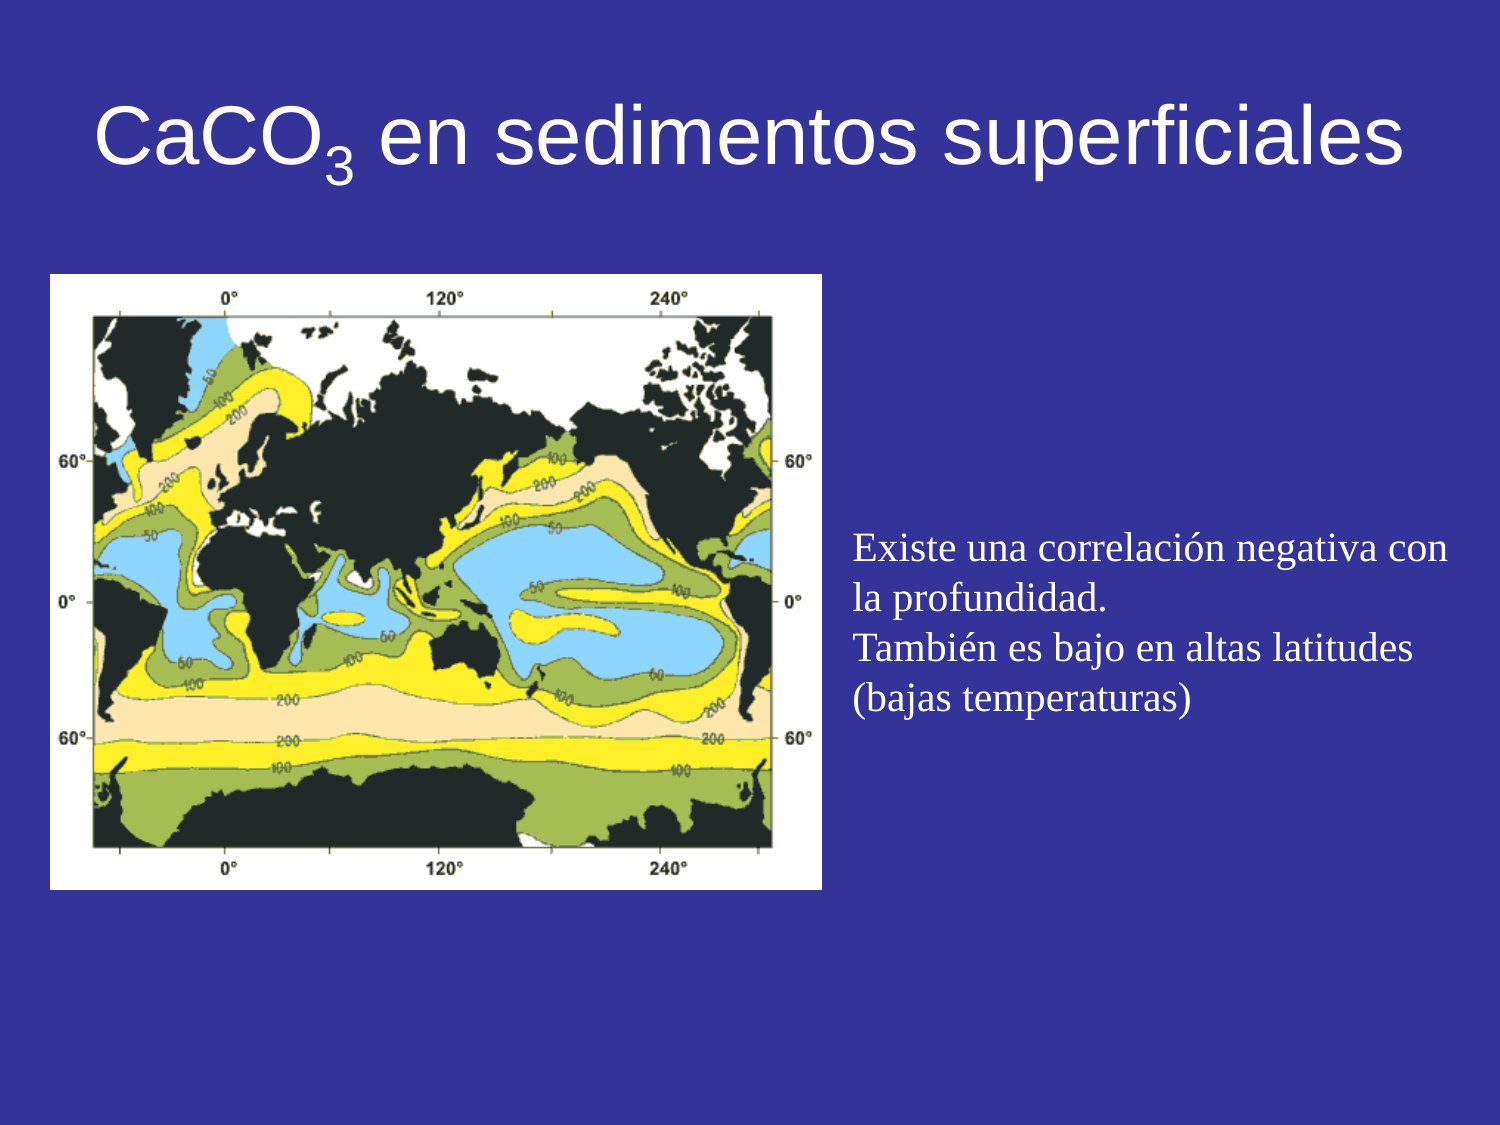

CaCO3 en sedimentos superficiales
Existe una correlación negativa con
la profundidad.
También es bajo en altas latitudes
(bajas temperaturas)